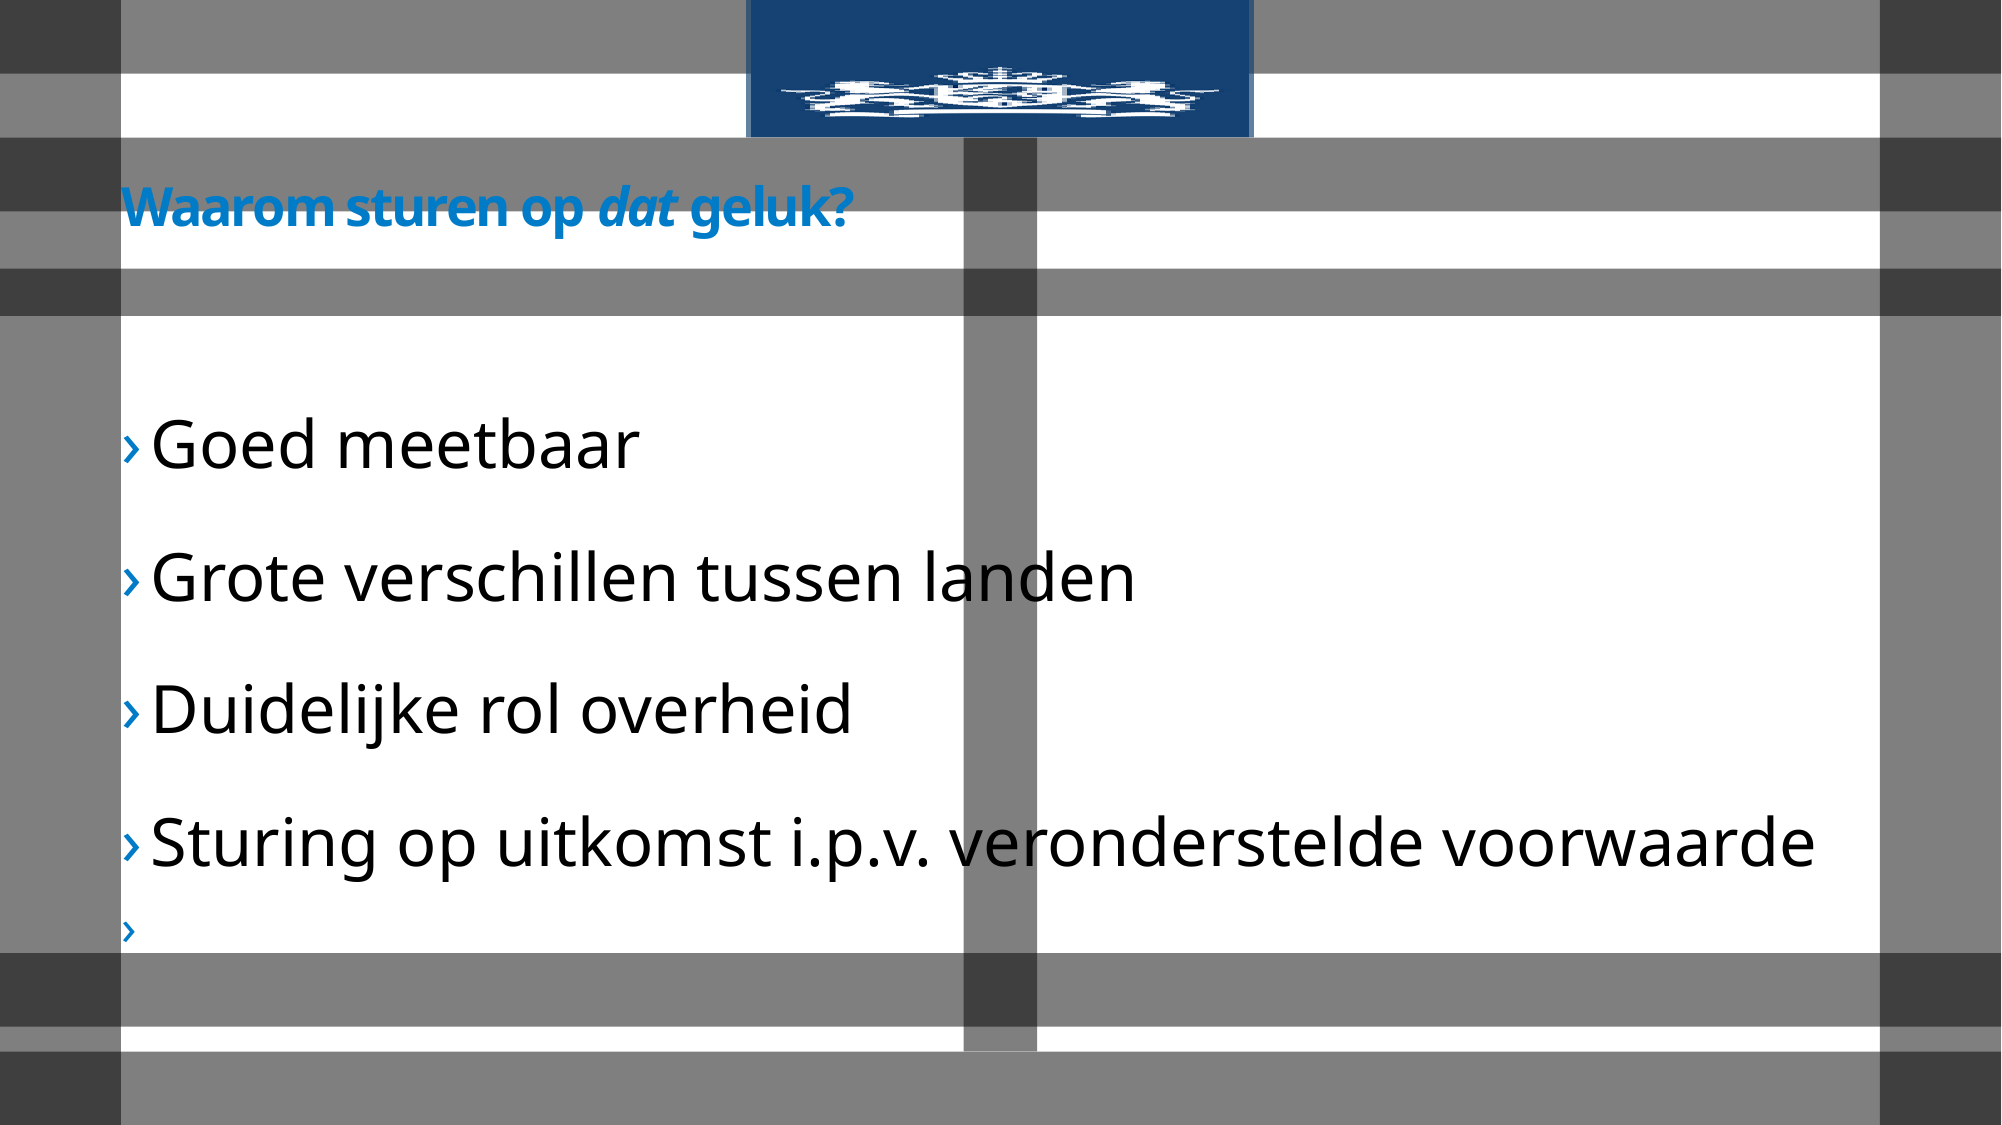

# Waarom sturen op dat geluk?
Goed meetbaar
Grote verschillen tussen landen
Duidelijke rol overheid
Sturing op uitkomst i.p.v. veronderstelde voorwaarde